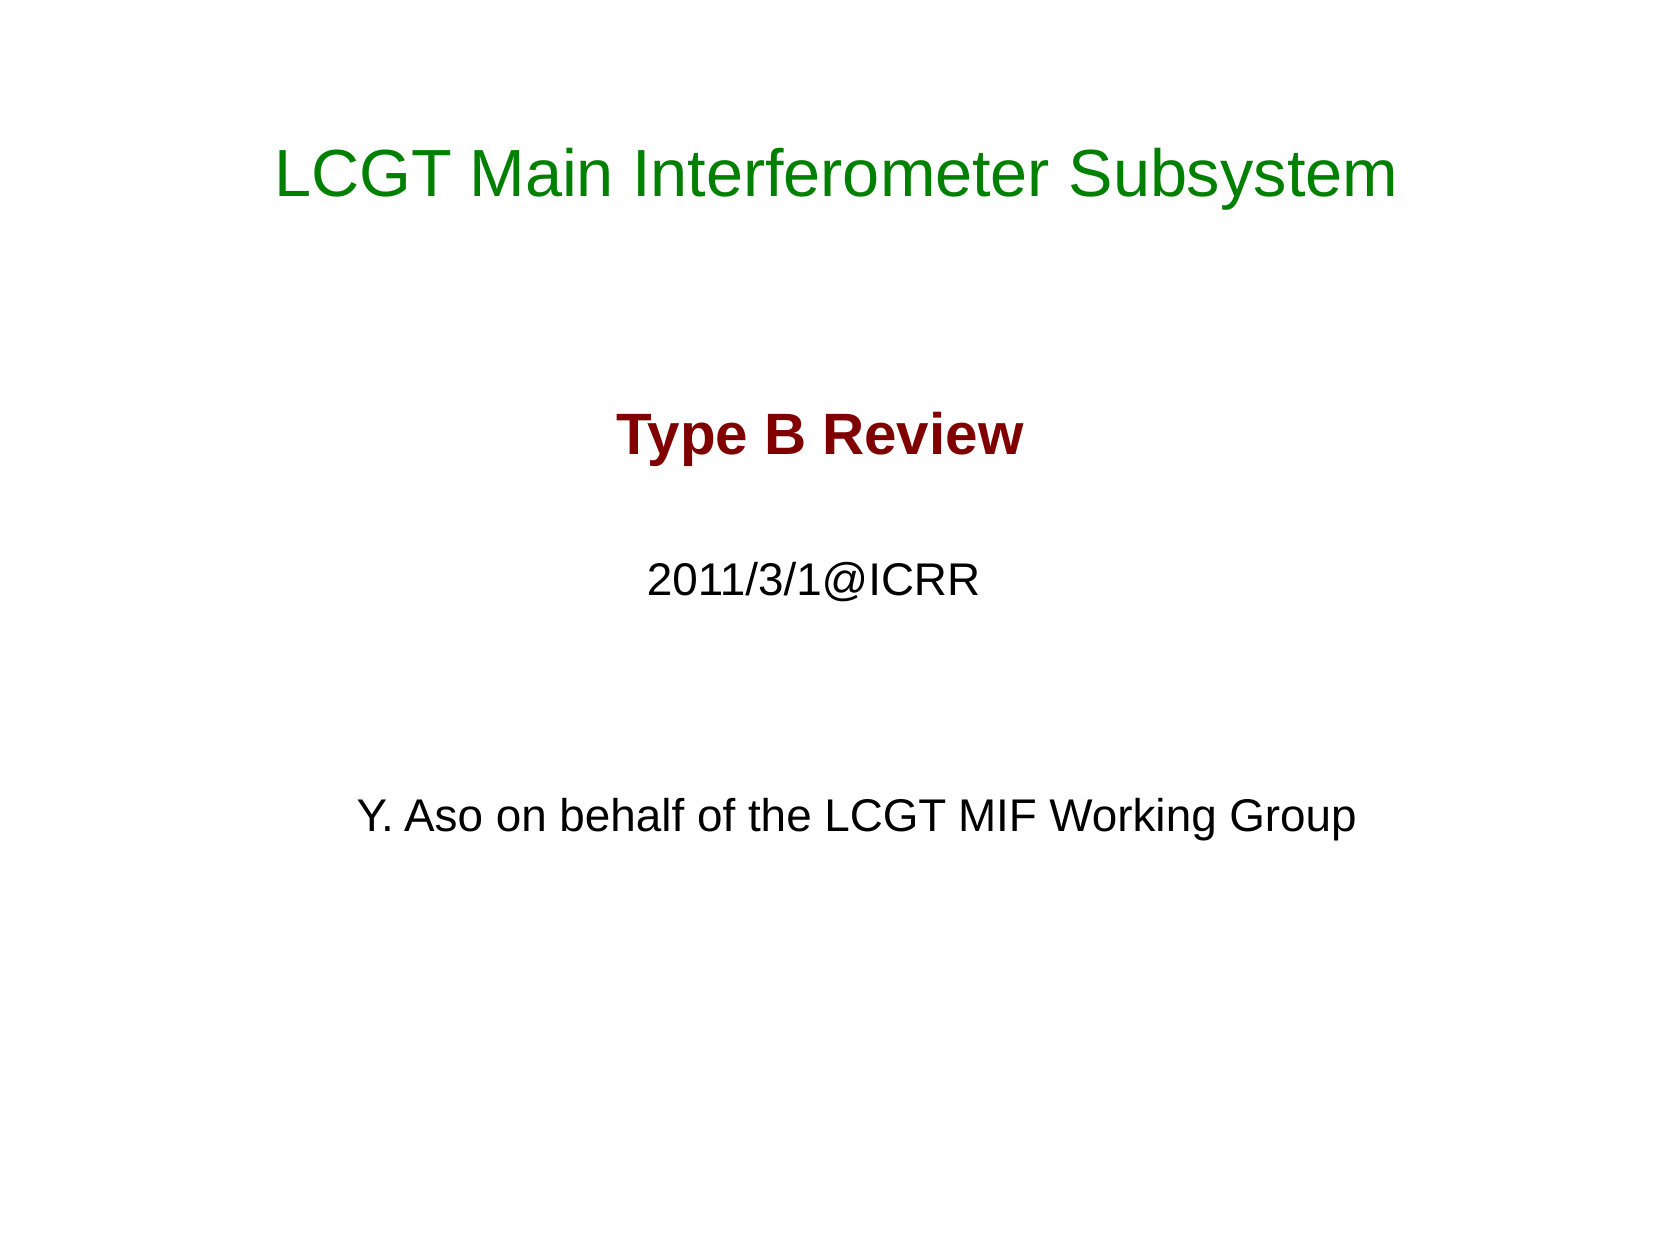

LCGT Main Interferometer Subsystem
Type B Review
2011/3/1@ICRR
Y. Aso on behalf of the LCGT MIF Working Group